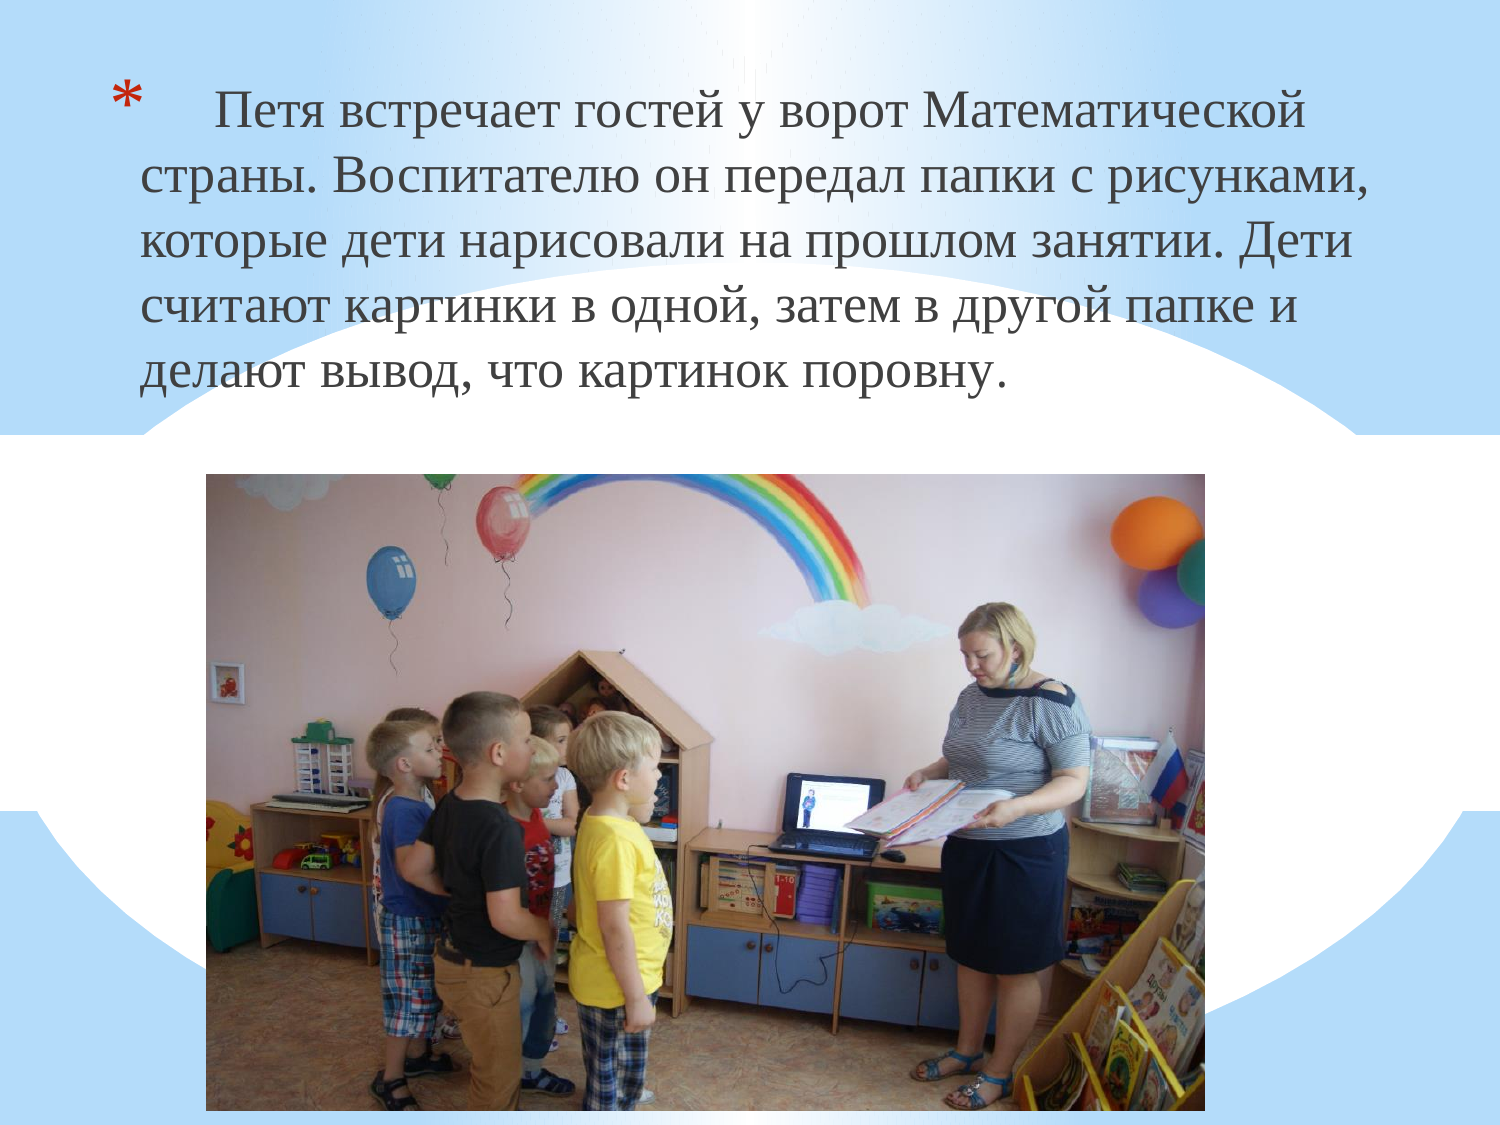

# Петя встречает гостей у ворот Математической страны. Воспитателю он передал папки с рисунками, которые дети нарисовали на прошлом занятии. Дети считают картинки в одной, затем в другой папке и делают вывод, что картинок поровну.